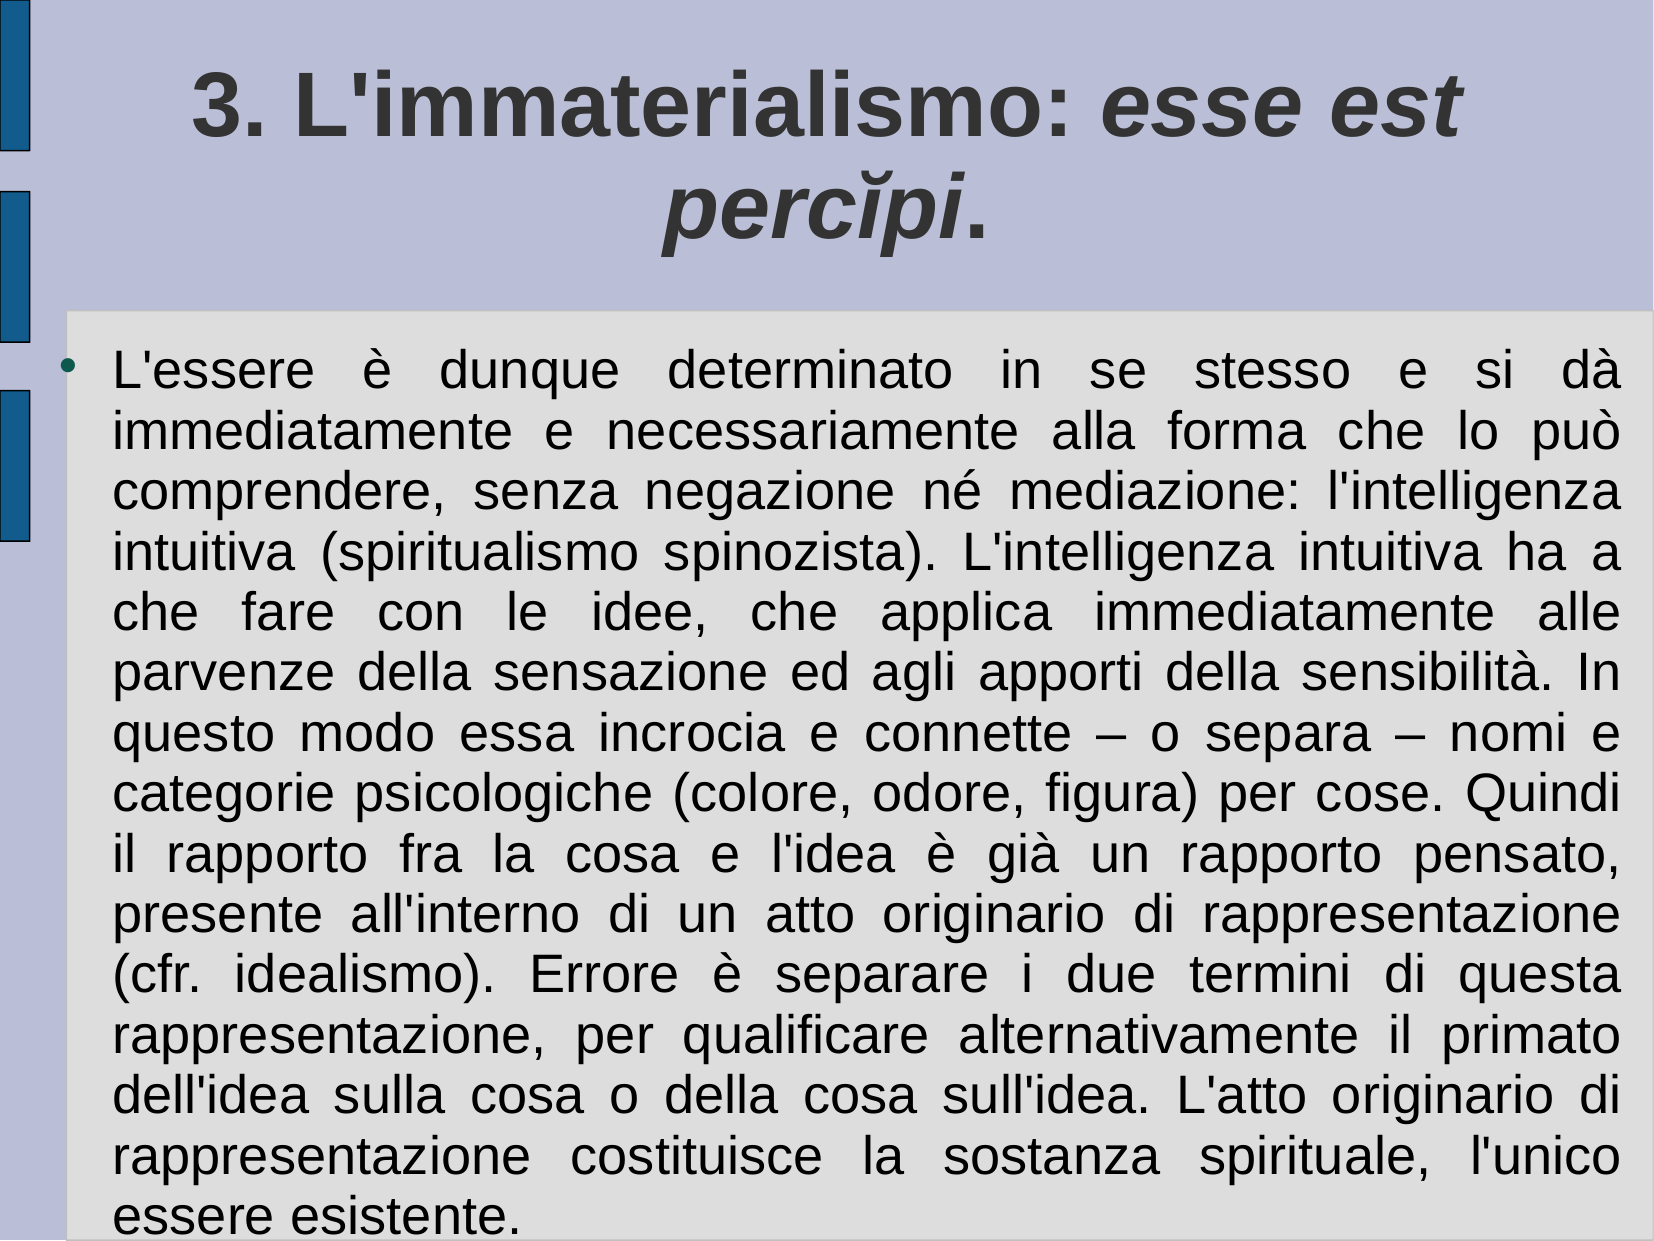

# 3. L'immaterialismo: esse est percĭpi.
L'essere è dunque determinato in se stesso e si dà immediatamente e necessariamente alla forma che lo può comprendere, senza negazione né mediazione: l'intelligenza intuitiva (spiritualismo spinozista). L'intelligenza intuitiva ha a che fare con le idee, che applica immediatamente alle parvenze della sensazione ed agli apporti della sensibilità. In questo modo essa incrocia e connette – o separa – nomi e categorie psicologiche (colore, odore, figura) per cose. Quindi il rapporto fra la cosa e l'idea è già un rapporto pensato, presente all'interno di un atto originario di rappresentazione (cfr. idealismo). Errore è separare i due termini di questa rappresentazione, per qualificare alternativamente il primato dell'idea sulla cosa o della cosa sull'idea. L'atto originario di rappresentazione costituisce la sostanza spirituale, l'unico essere esistente.